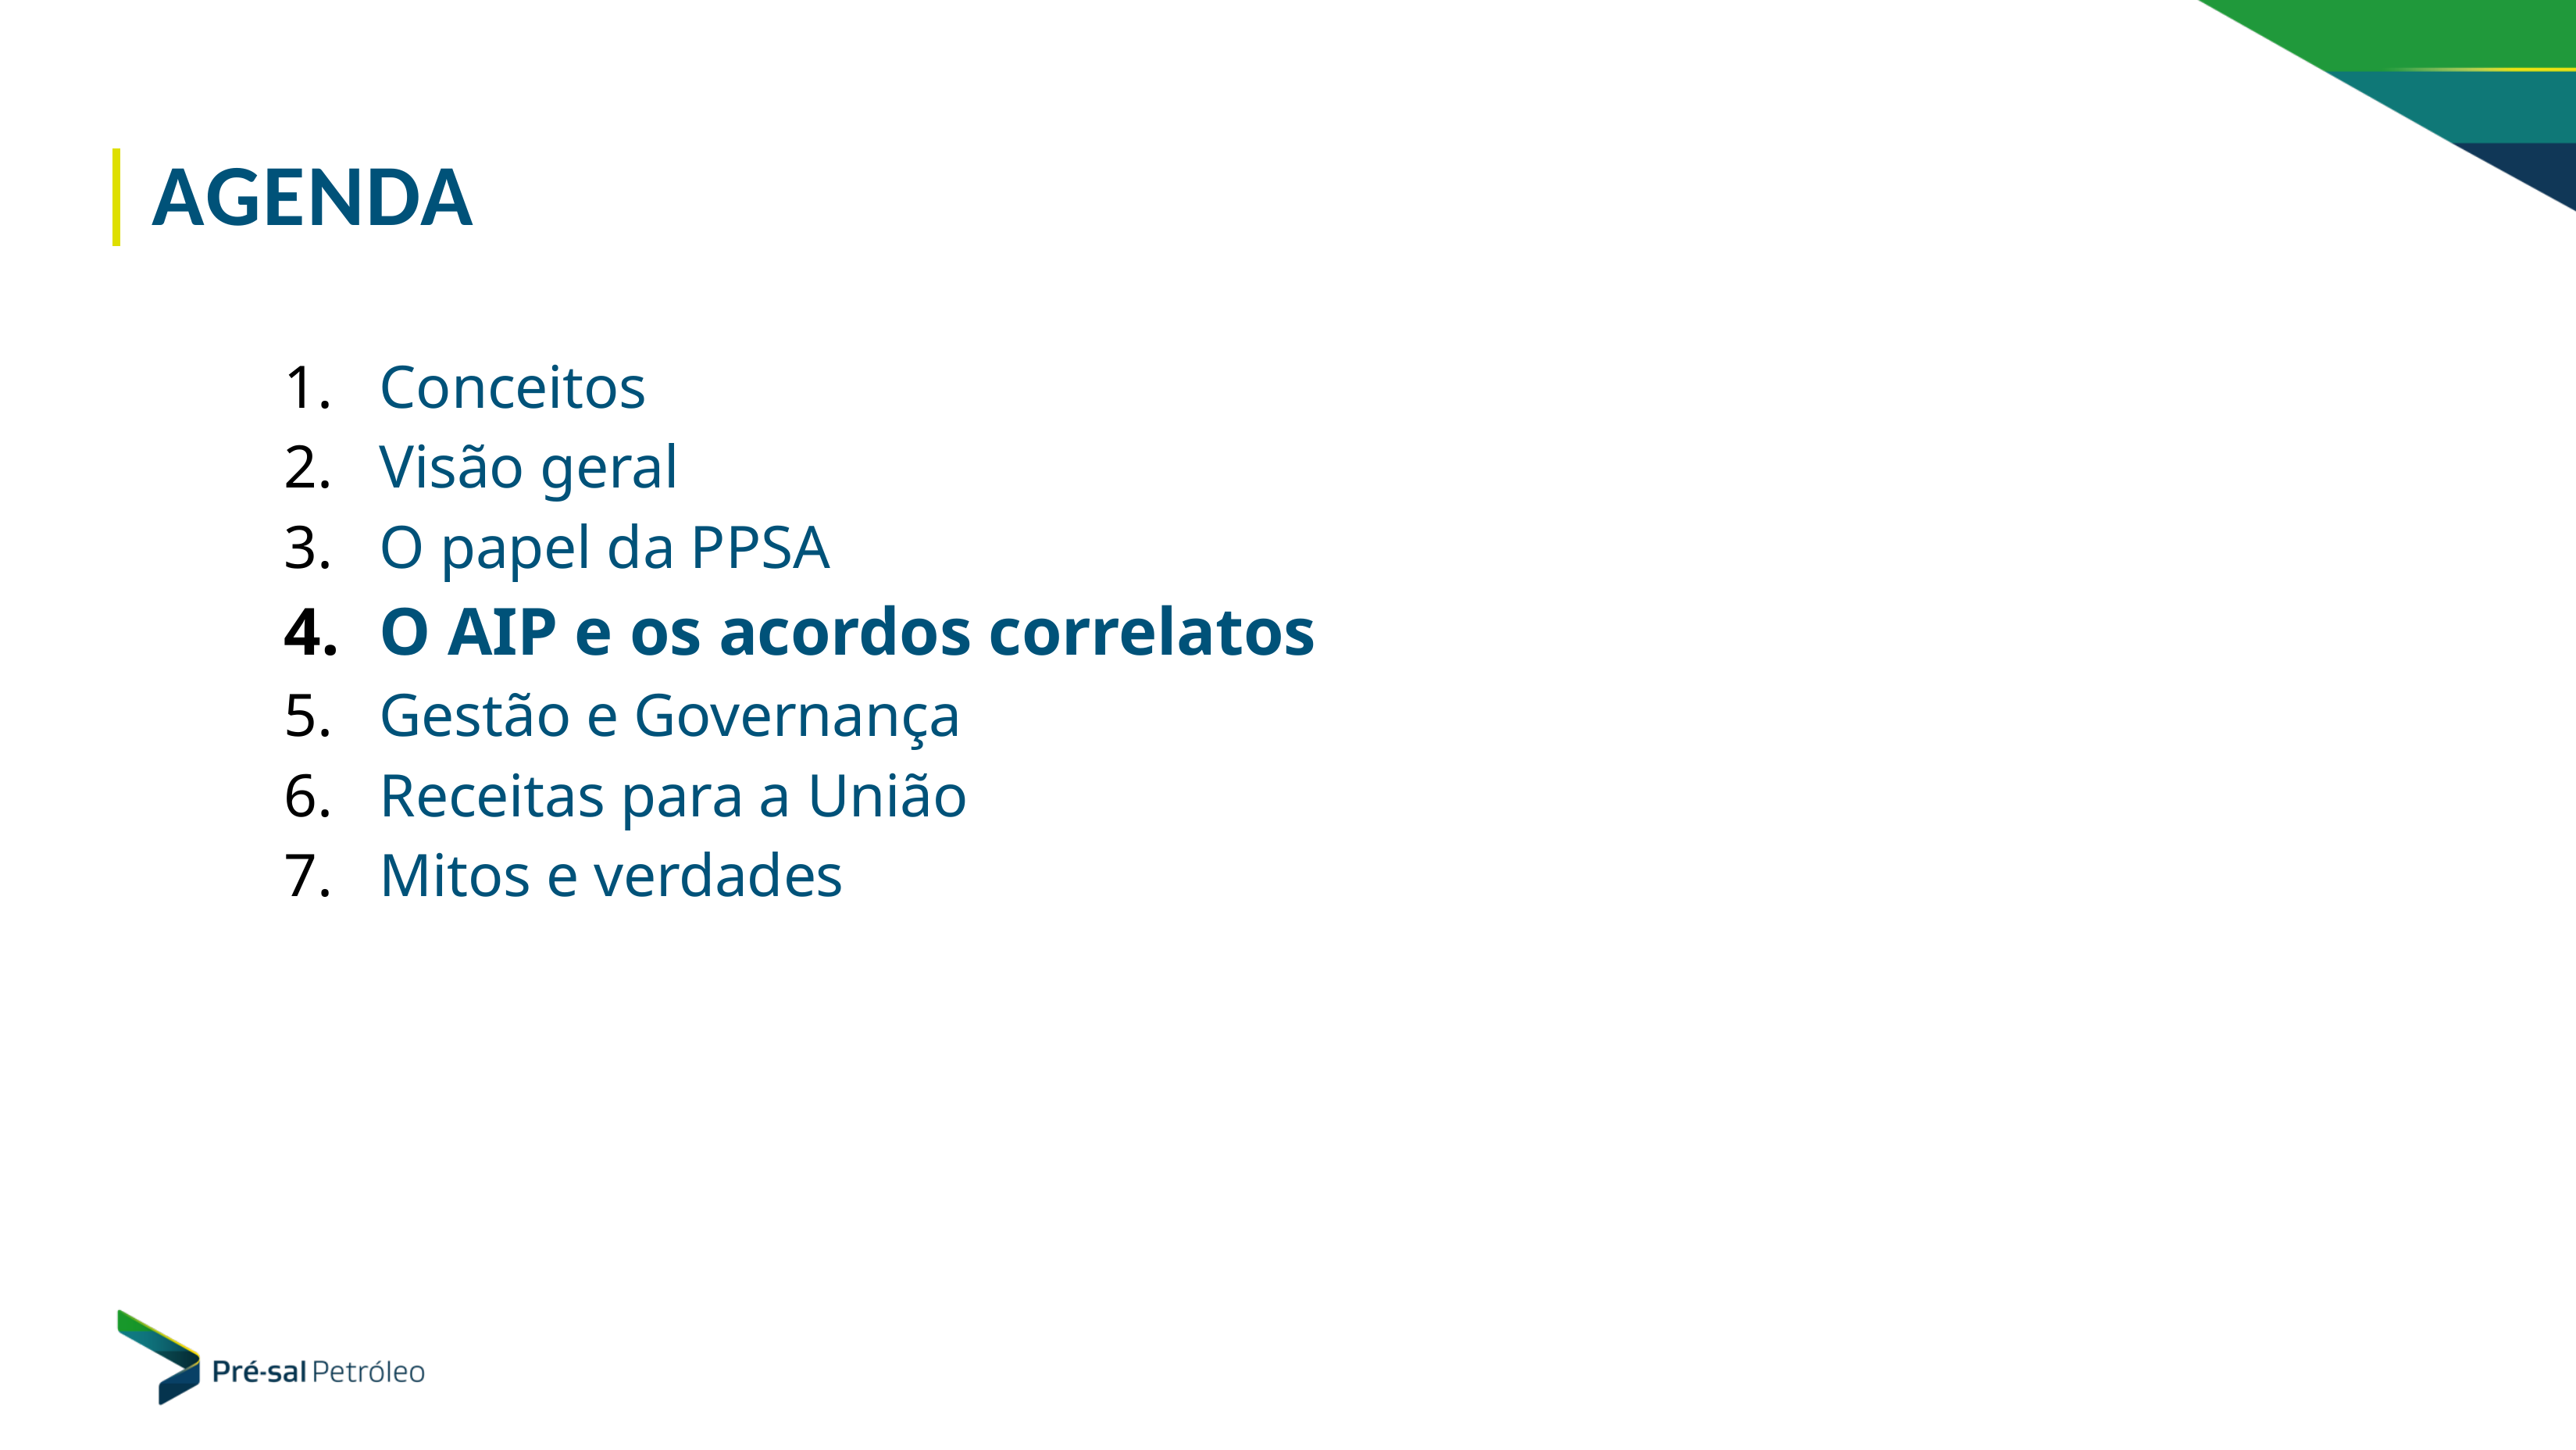

# AGENDA
Conceitos
Visão geral
O papel da PPSA
O AIP e os acordos correlatos
Gestão e Governança
Receitas para a União
Mitos e verdades
JAZIDA